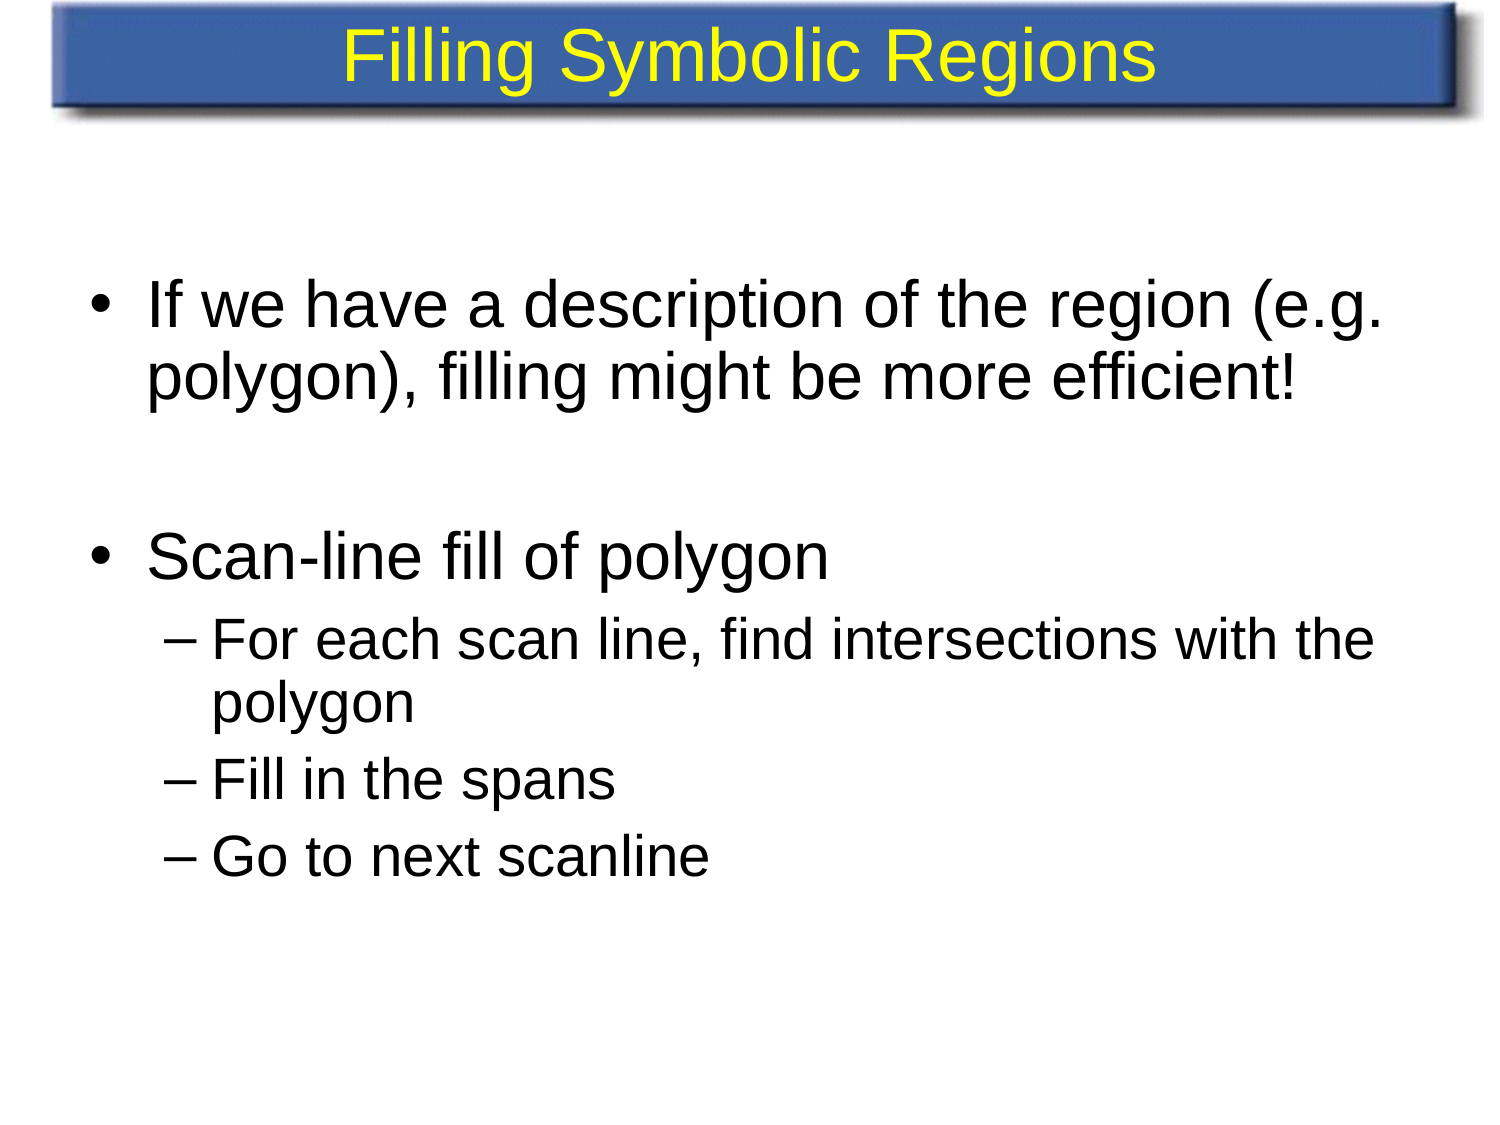

# Filling Symbolic Regions
If we have a description of the region (e.g. polygon), filling might be more efficient!
Scan-line fill of polygon
For each scan line, find intersections with the polygon
Fill in the spans
Go to next scanline